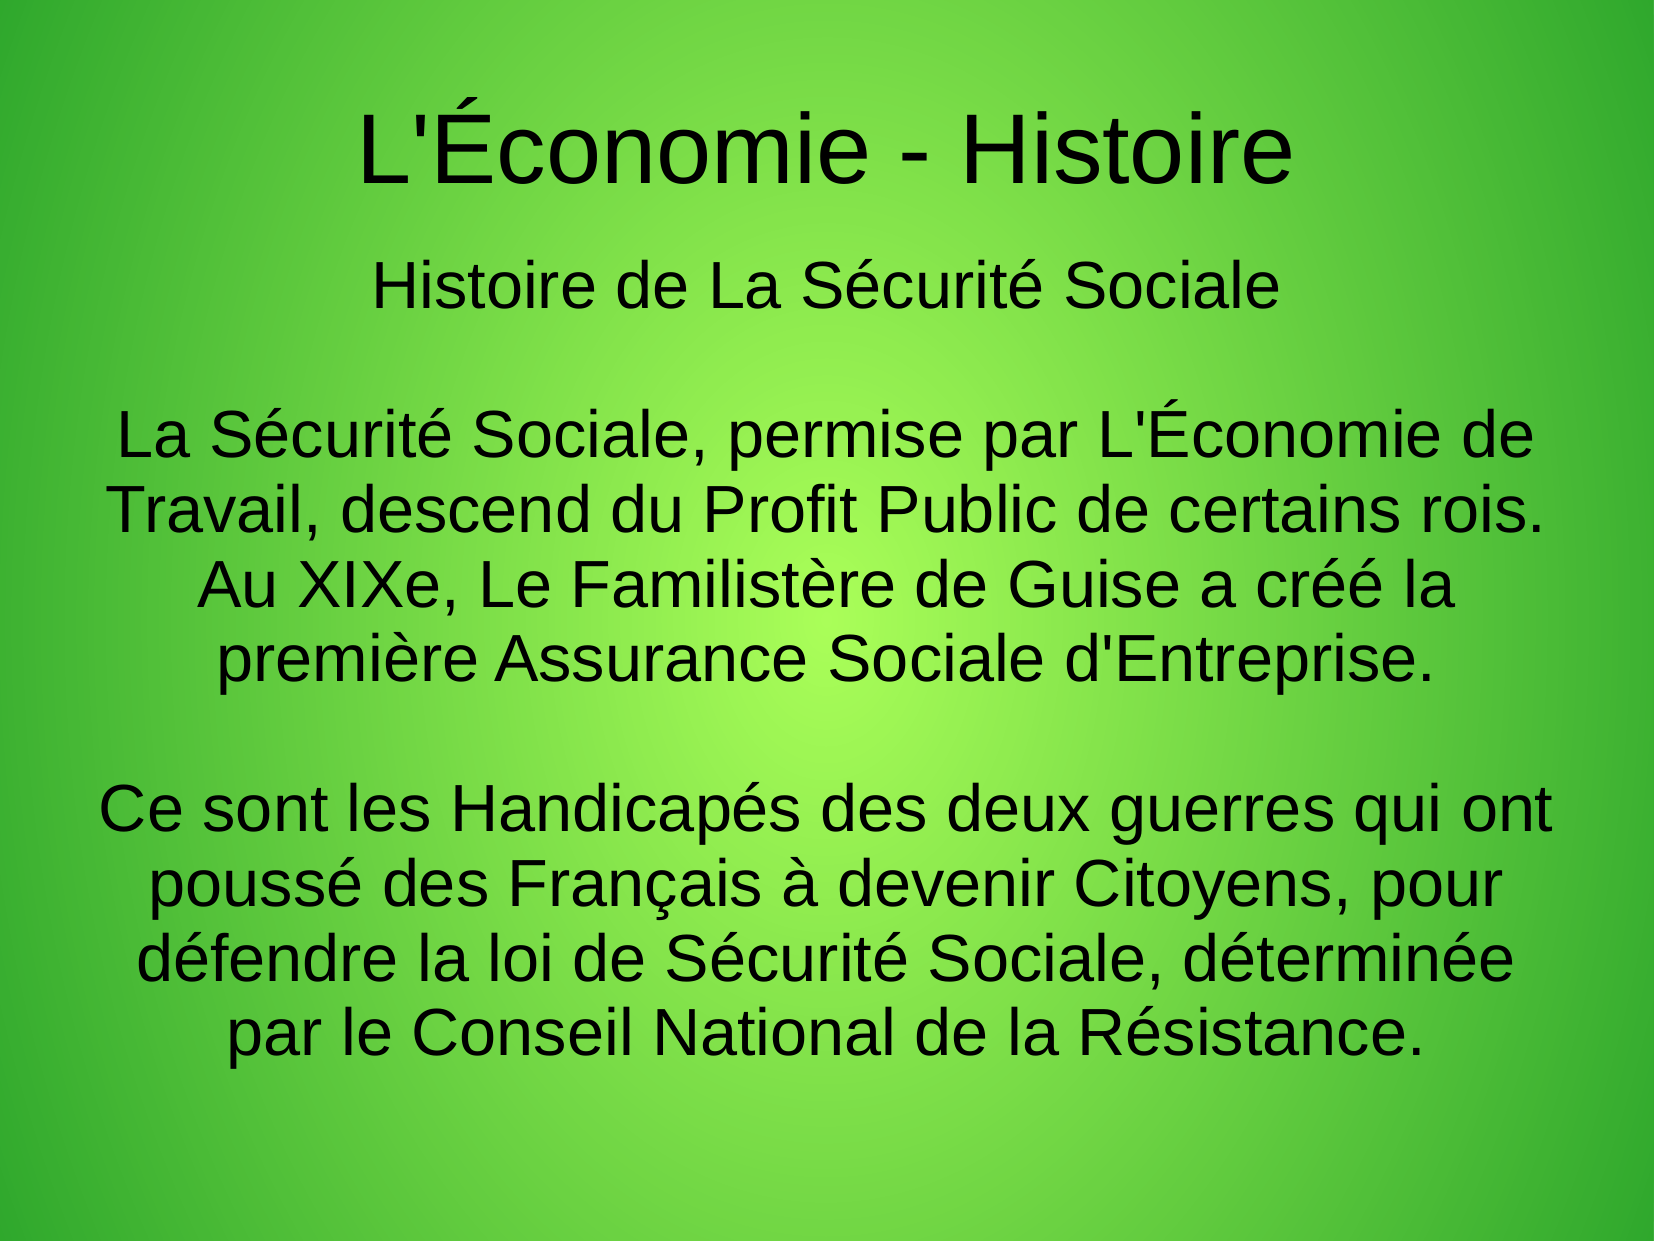

# L'Économie - Histoire
Histoire de La Sécurité Sociale
La Sécurité Sociale, permise par L'Économie de Travail, descend du Profit Public de certains rois.
Au XIXe, Le Familistère de Guise a créé la première Assurance Sociale d'Entreprise.
Ce sont les Handicapés des deux guerres qui ont poussé des Français à devenir Citoyens, pour défendre la loi de Sécurité Sociale, déterminée par le Conseil National de la Résistance.